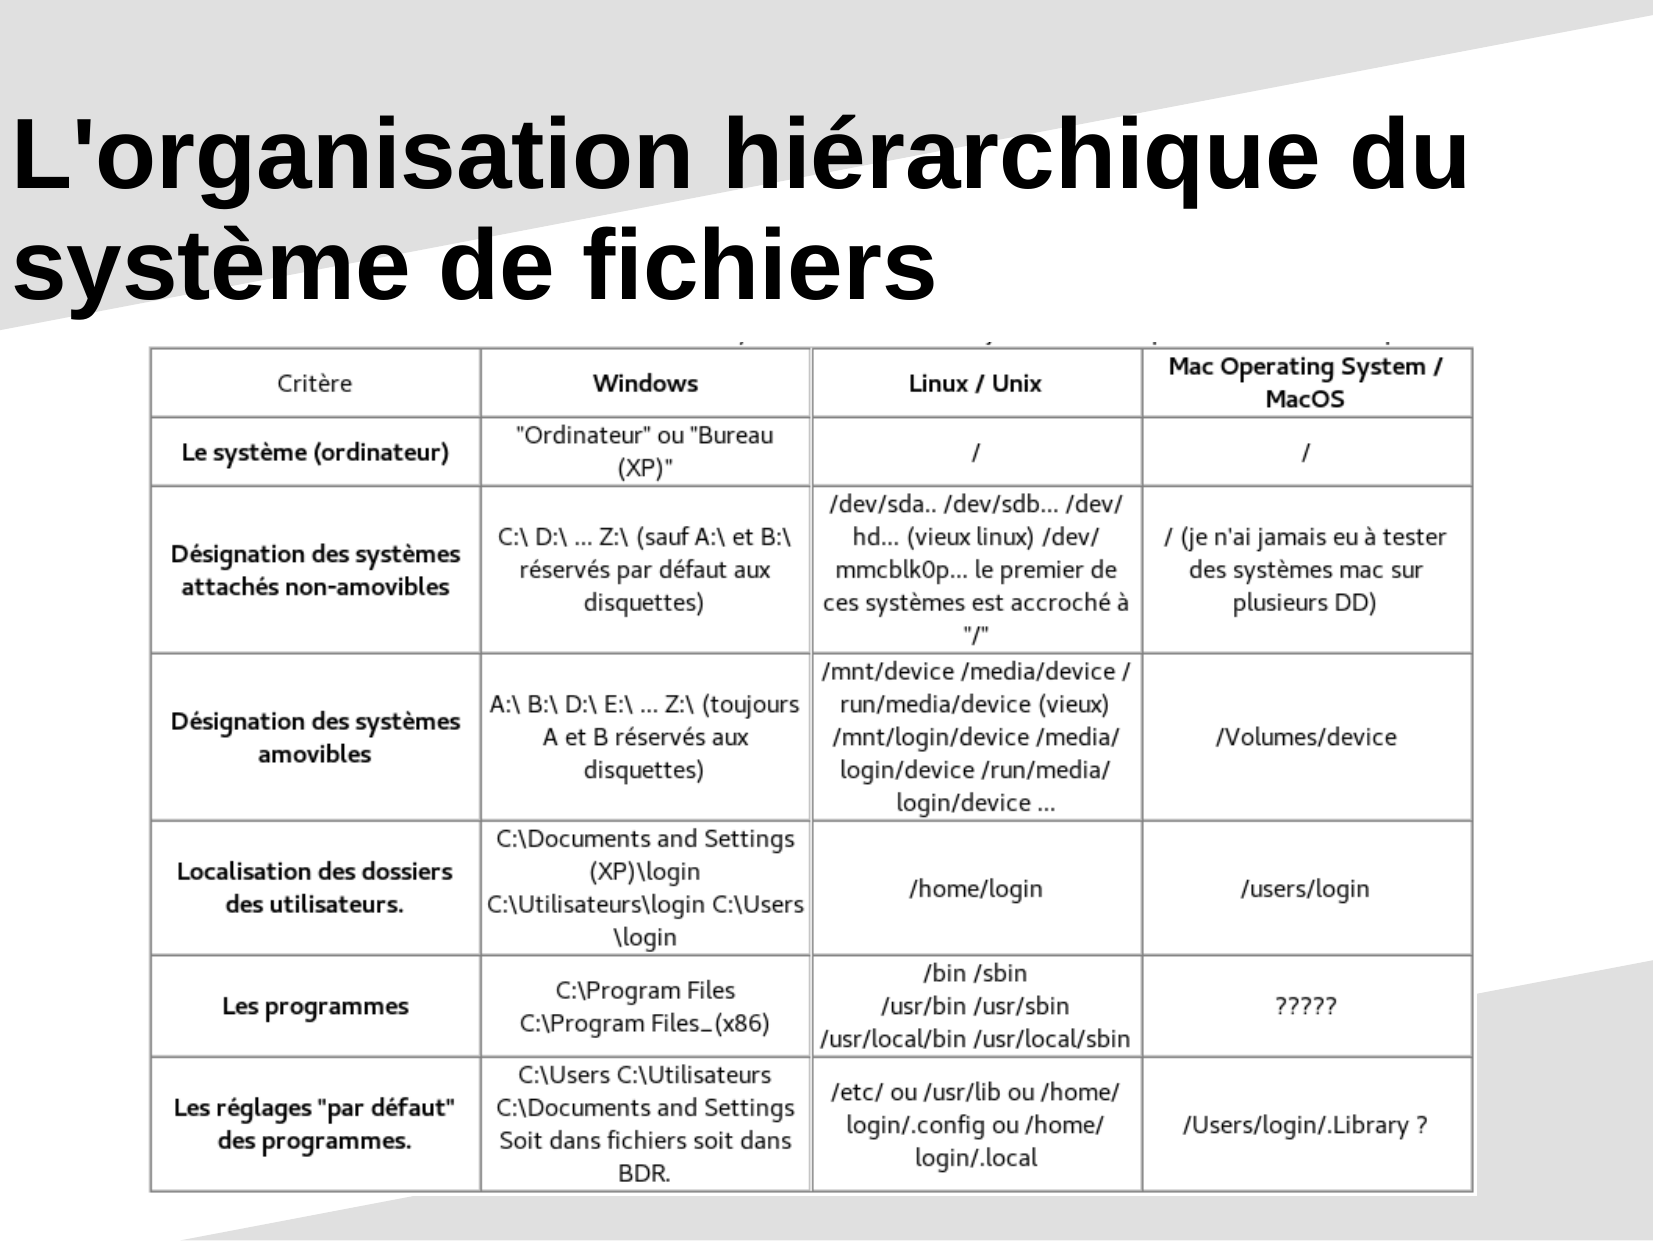

# L'organisation hiérarchique du système de fichiers